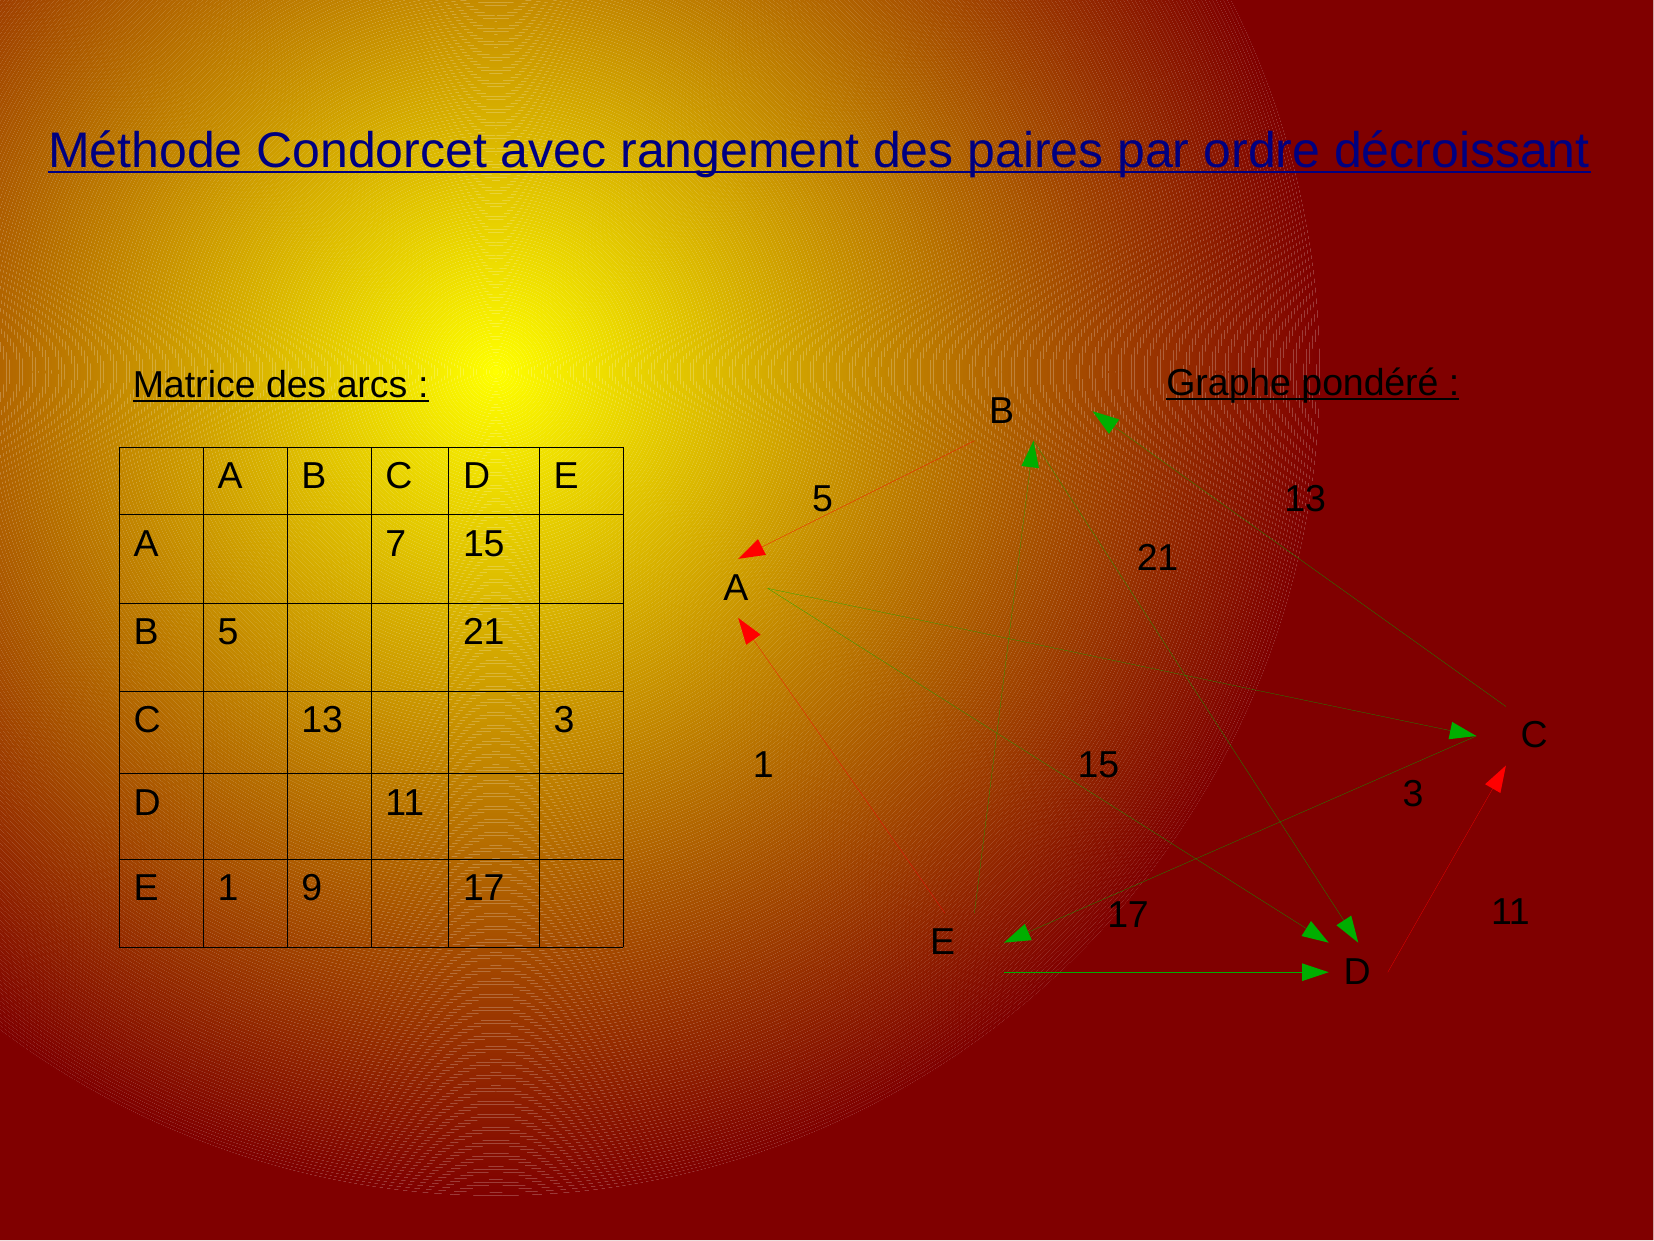

Méthode Condorcet avec rangement des paires par ordre décroissant
Graphe pondéré :
Matrice des arcs :
B
| | A | B | C | D | E |
| --- | --- | --- | --- | --- | --- |
| A | | | 7 | 15 | |
| B | 5 | | | 21 | |
| C | | 13 | | | 3 |
| D | | | 11 | | |
| E | 1 | 9 | | 17 | |
5
13
21
A
7
C
1
15
3
9
11
17
E
D